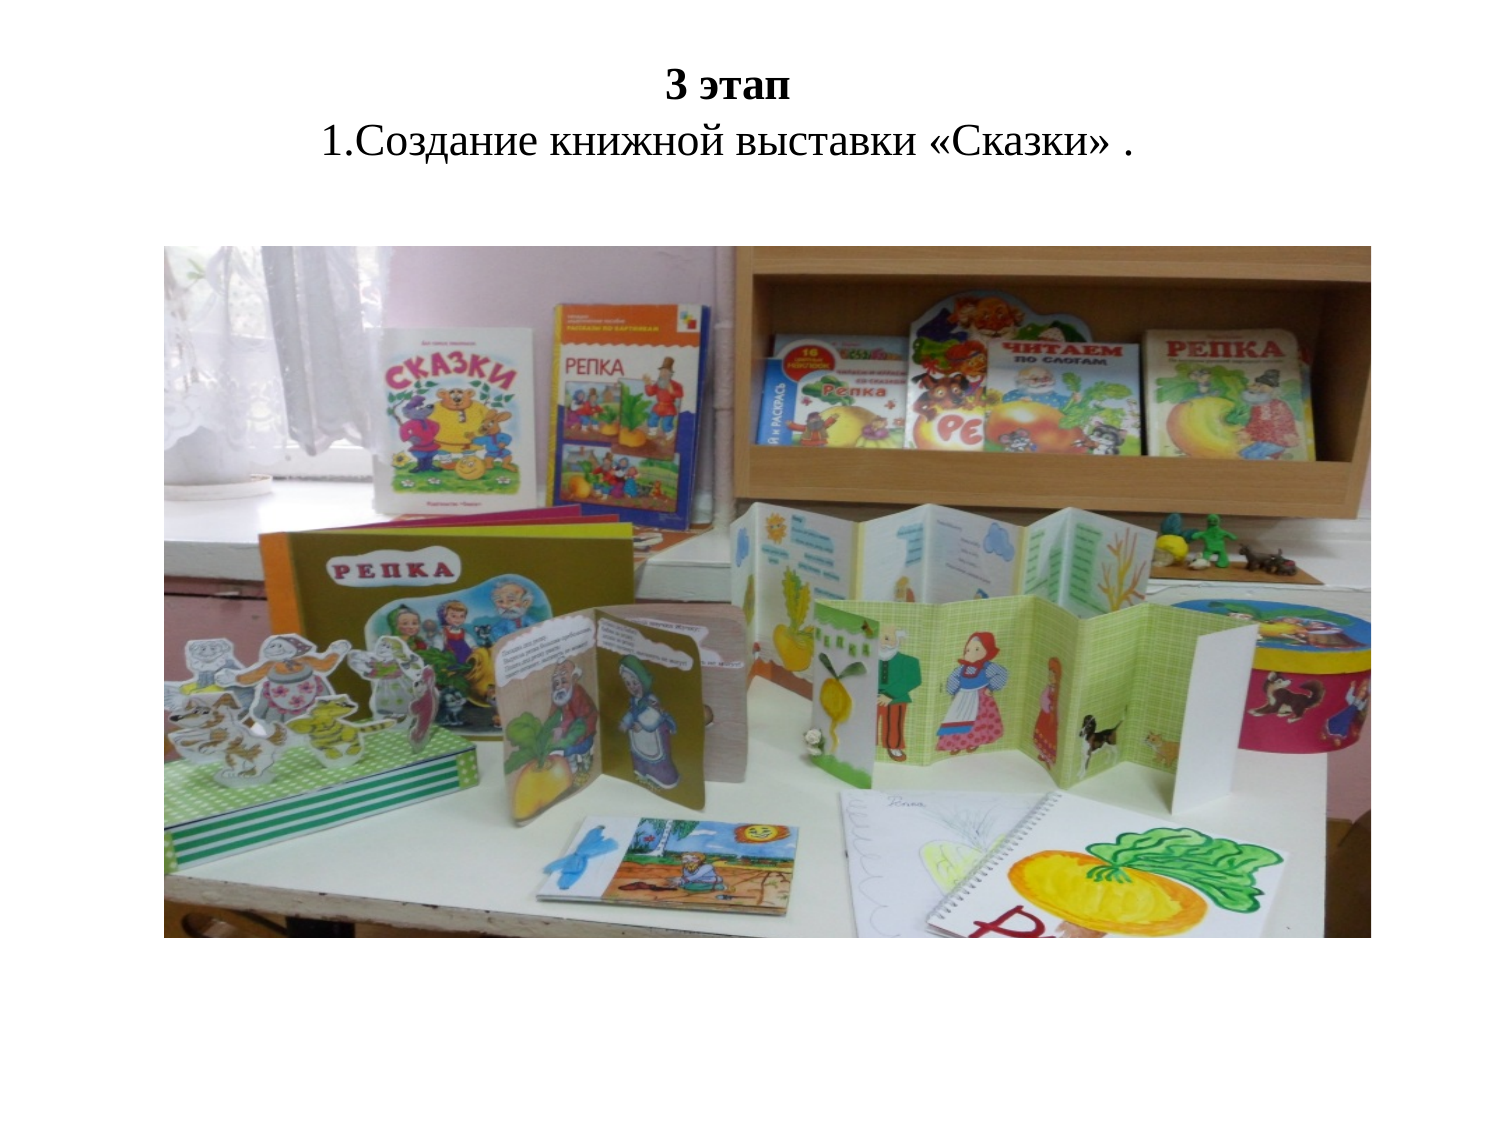

# 3 этап 1.Создание книжной выставки «Сказки» .